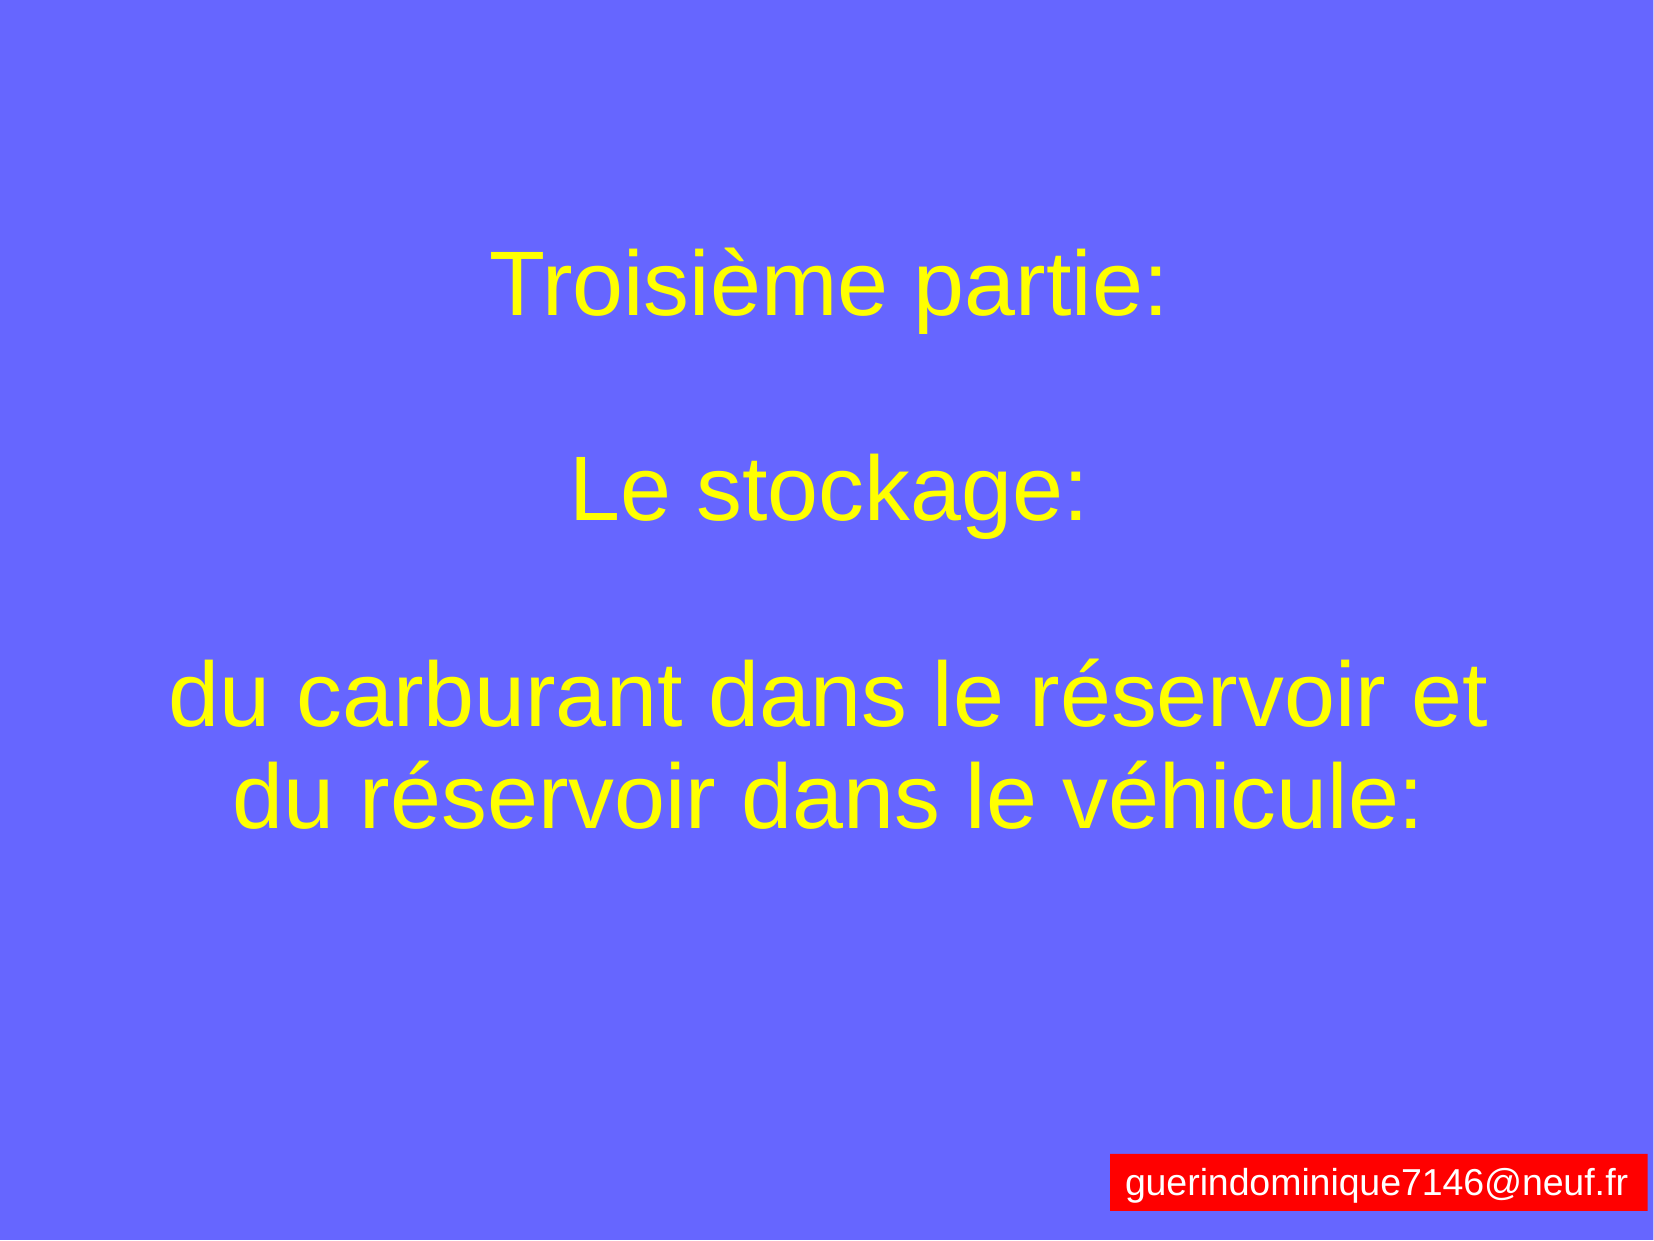

# Troisième partie: Le stockage: du carburant dans le réservoir et du réservoir dans le véhicule:
guerindominique7146@neuf.fr